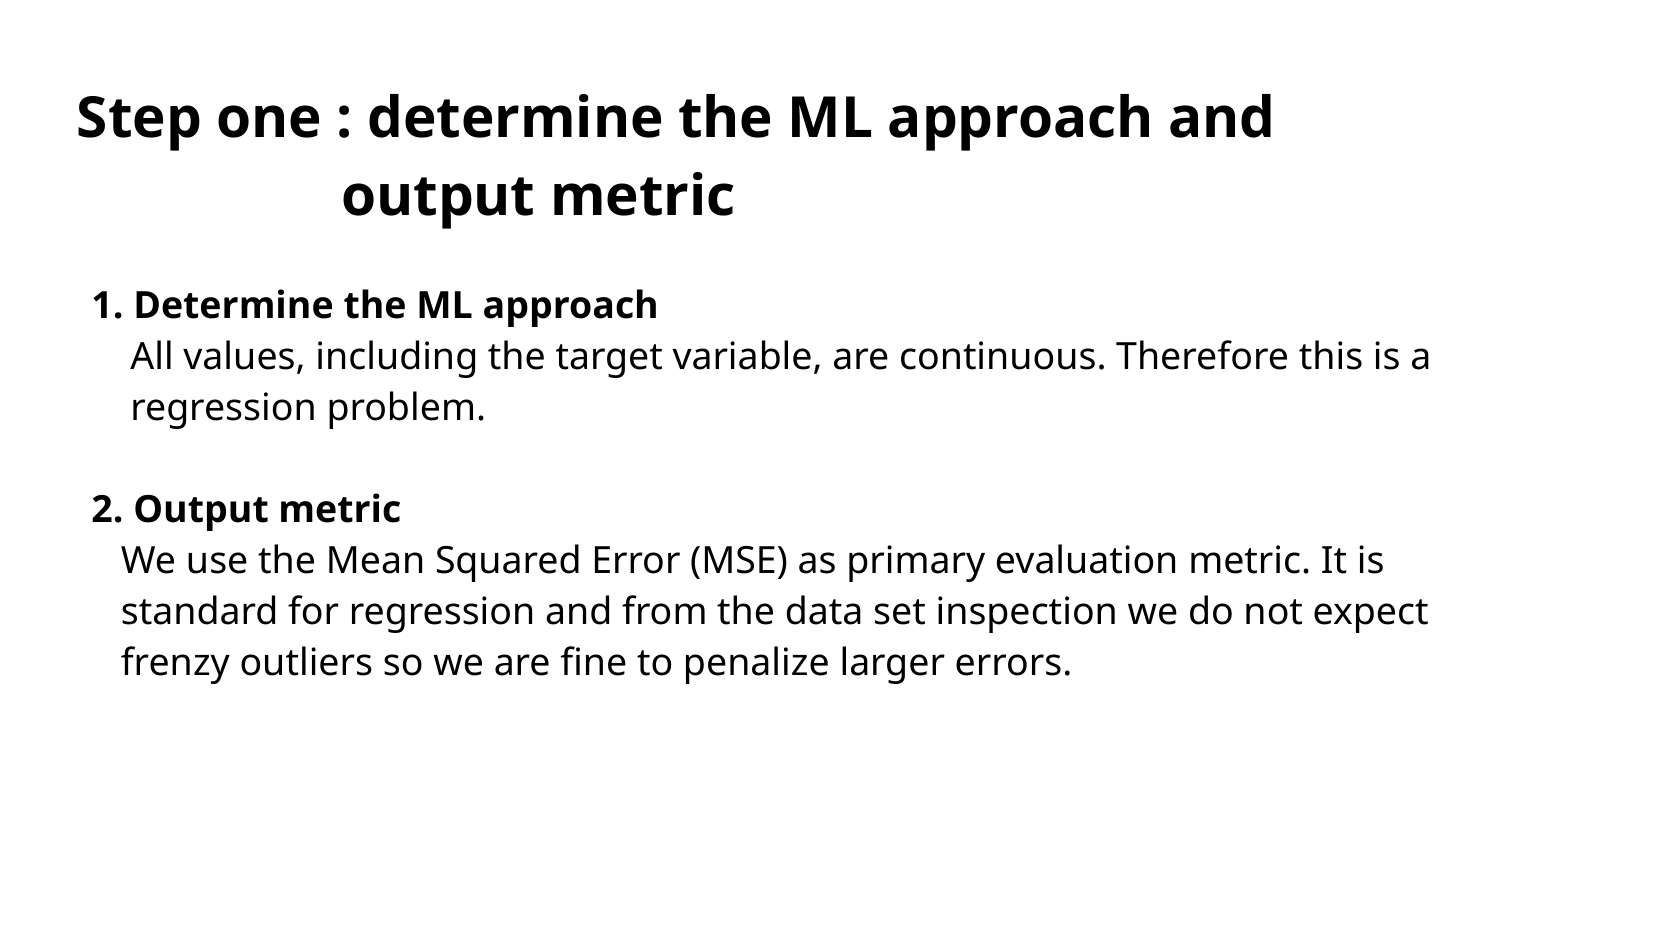

# Step one : determine the ML approach and output metric
1. Determine the ML approach
 All values, including the target variable, are continuous. Therefore this is a
 regression problem.
2. Output metric
 We use the Mean Squared Error (MSE) as primary evaluation metric. It is
 standard for regression and from the data set inspection we do not expect
 frenzy outliers so we are fine to penalize larger errors.